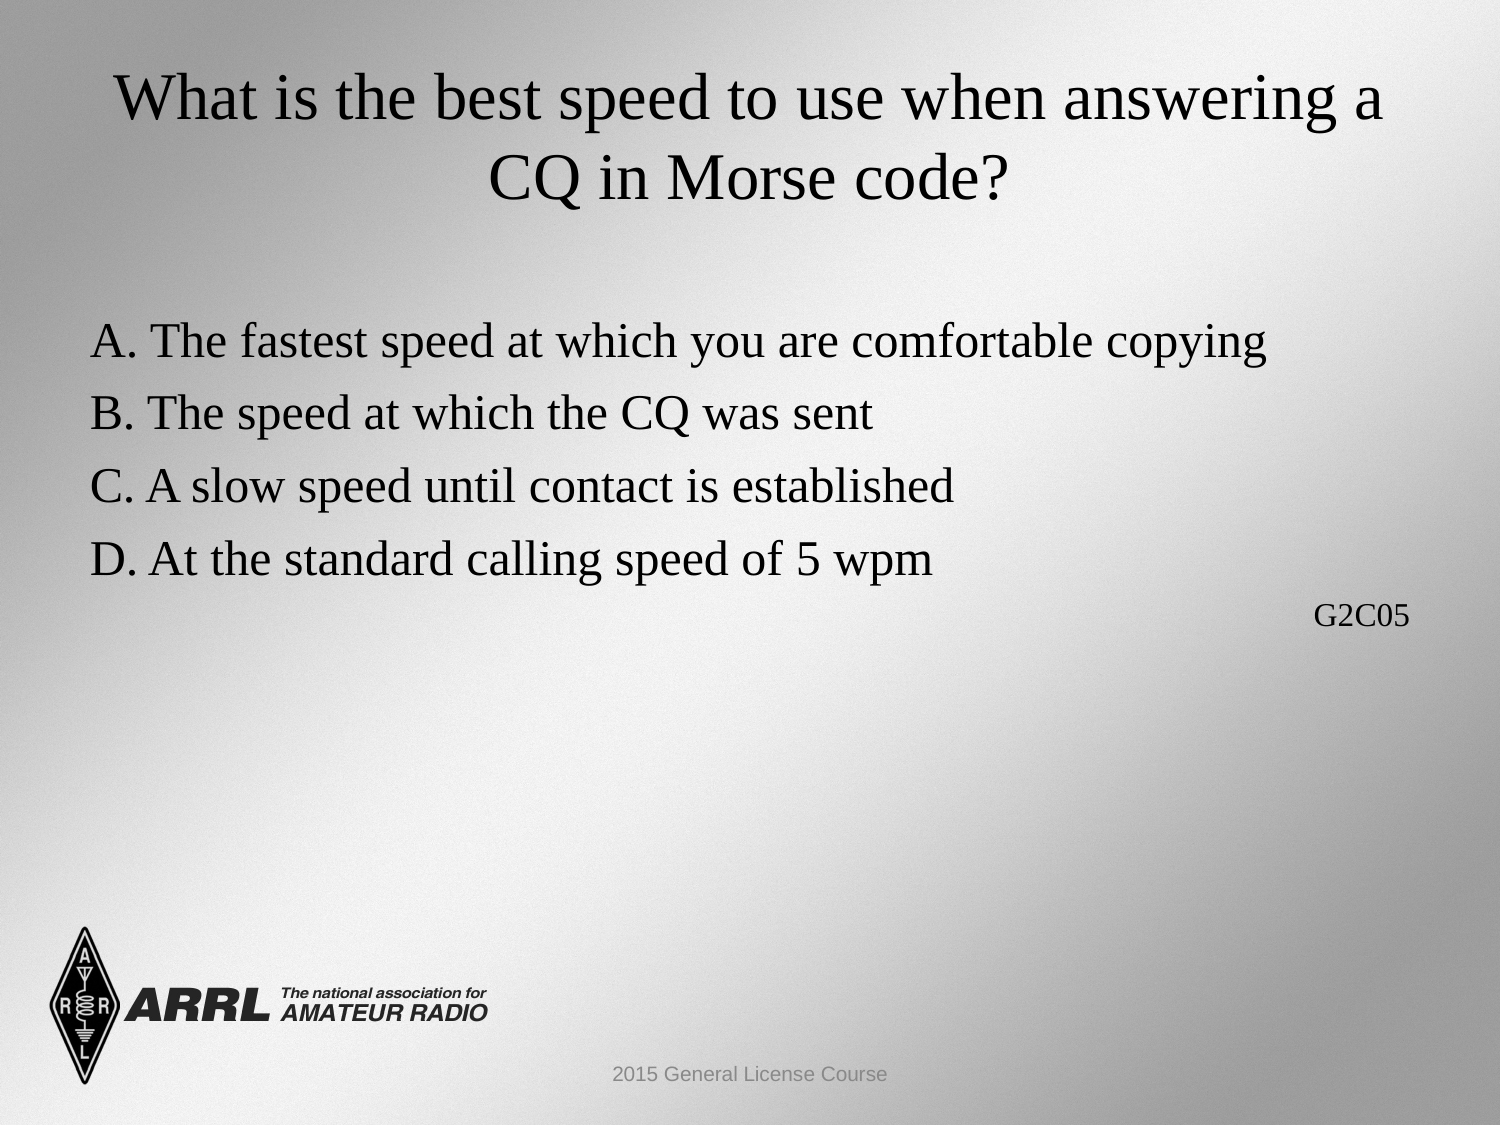

# What is the best speed to use when answering a CQ in Morse code?
A. The fastest speed at which you are comfortable copying
B. The speed at which the CQ was sent
C. A slow speed until contact is established
D. At the standard calling speed of 5 wpm
 G2C05
2015 General License Course